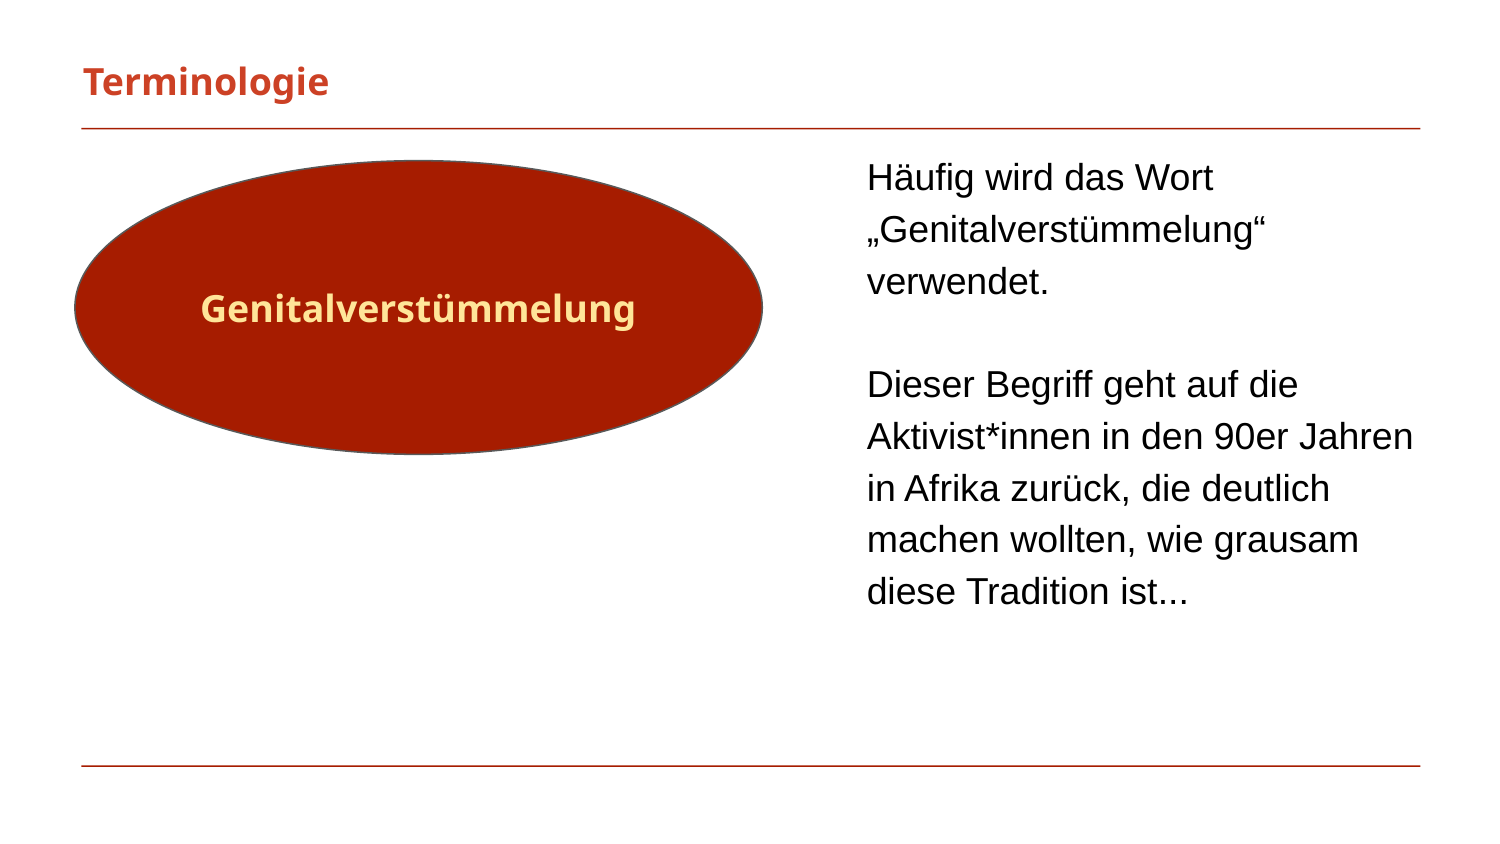

Terminologie
Häufig wird das Wort „Genitalverstümmelung“ verwendet.
Dieser Begriff geht auf die Aktivist*innen in den 90er Jahren in Afrika zurück, die deutlich machen wollten, wie grausam diese Tradition ist...
Genitalverstümmelung